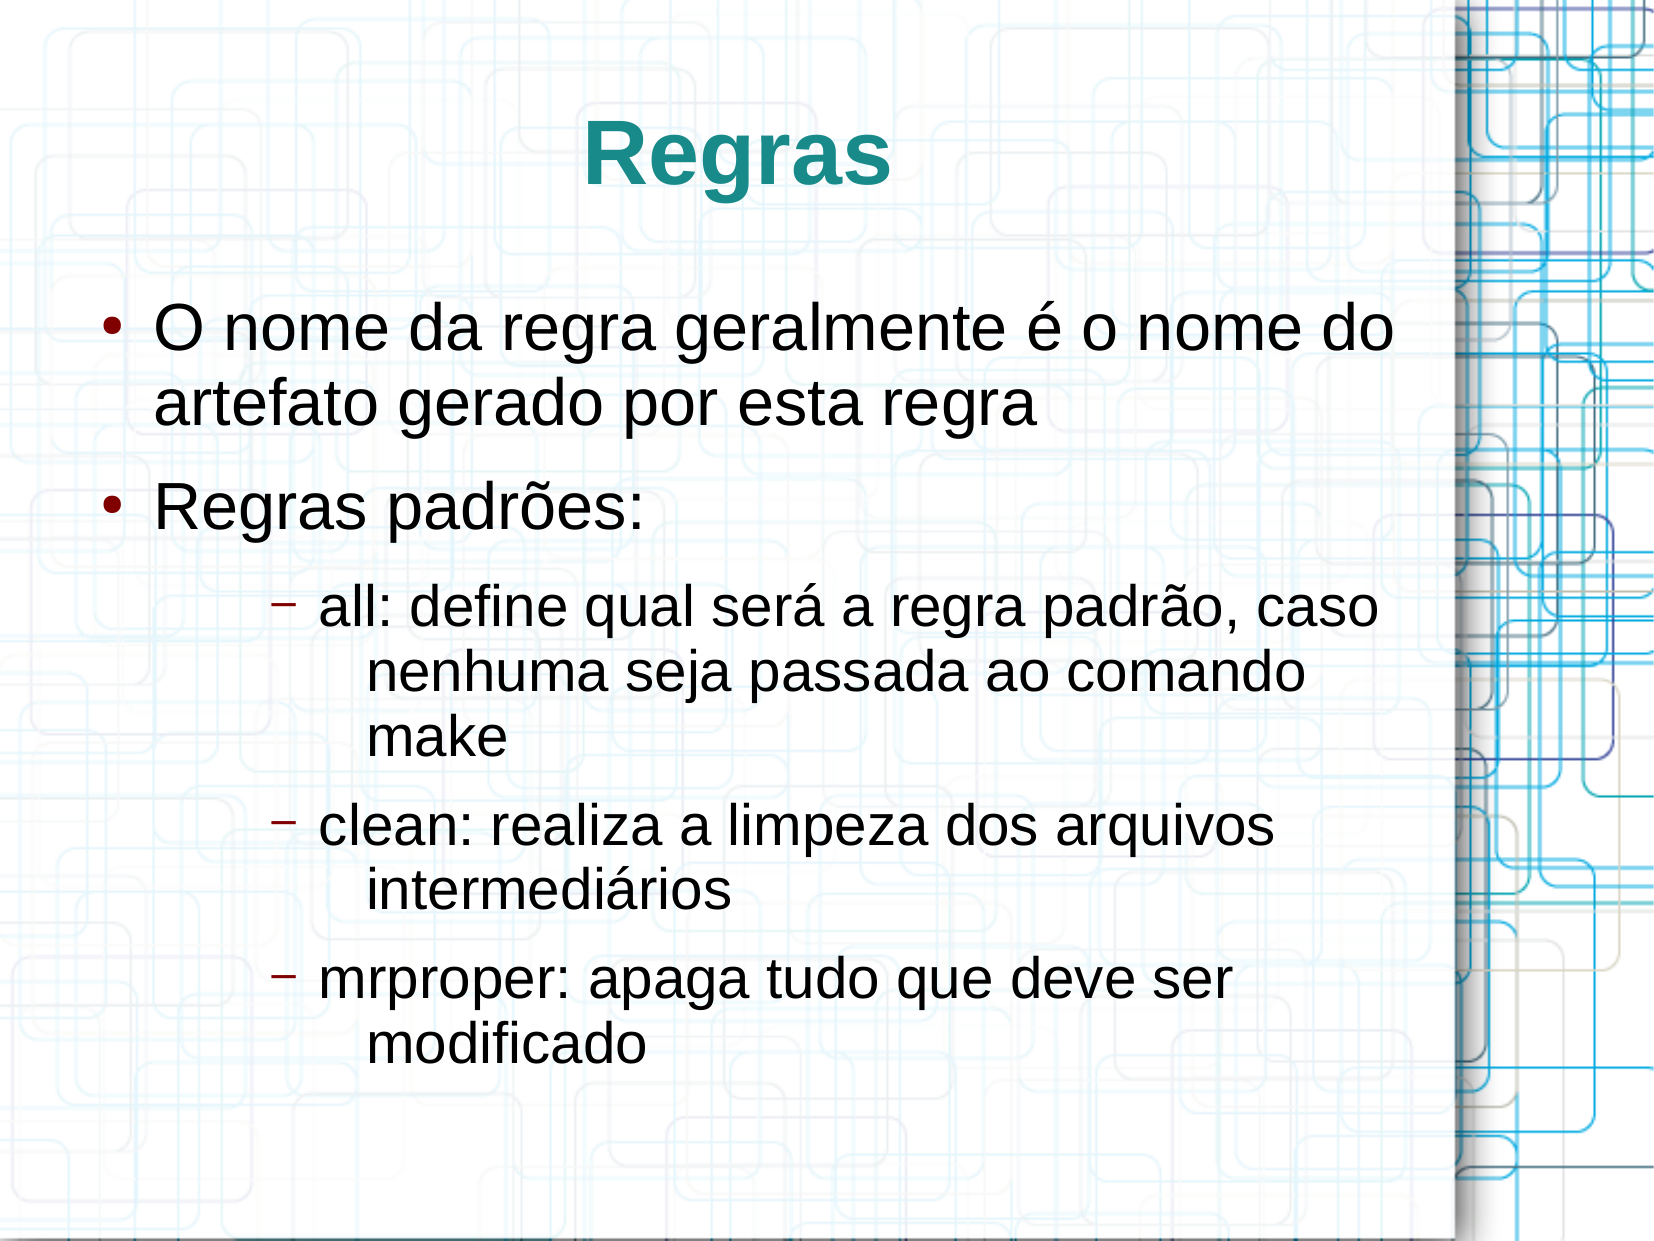

# Regras
O nome da regra geralmente é o nome do artefato gerado por esta regra
Regras padrões:
all: define qual será a regra padrão, caso nenhuma seja passada ao comando make
clean: realiza a limpeza dos arquivos intermediários
mrproper: apaga tudo que deve ser modificado